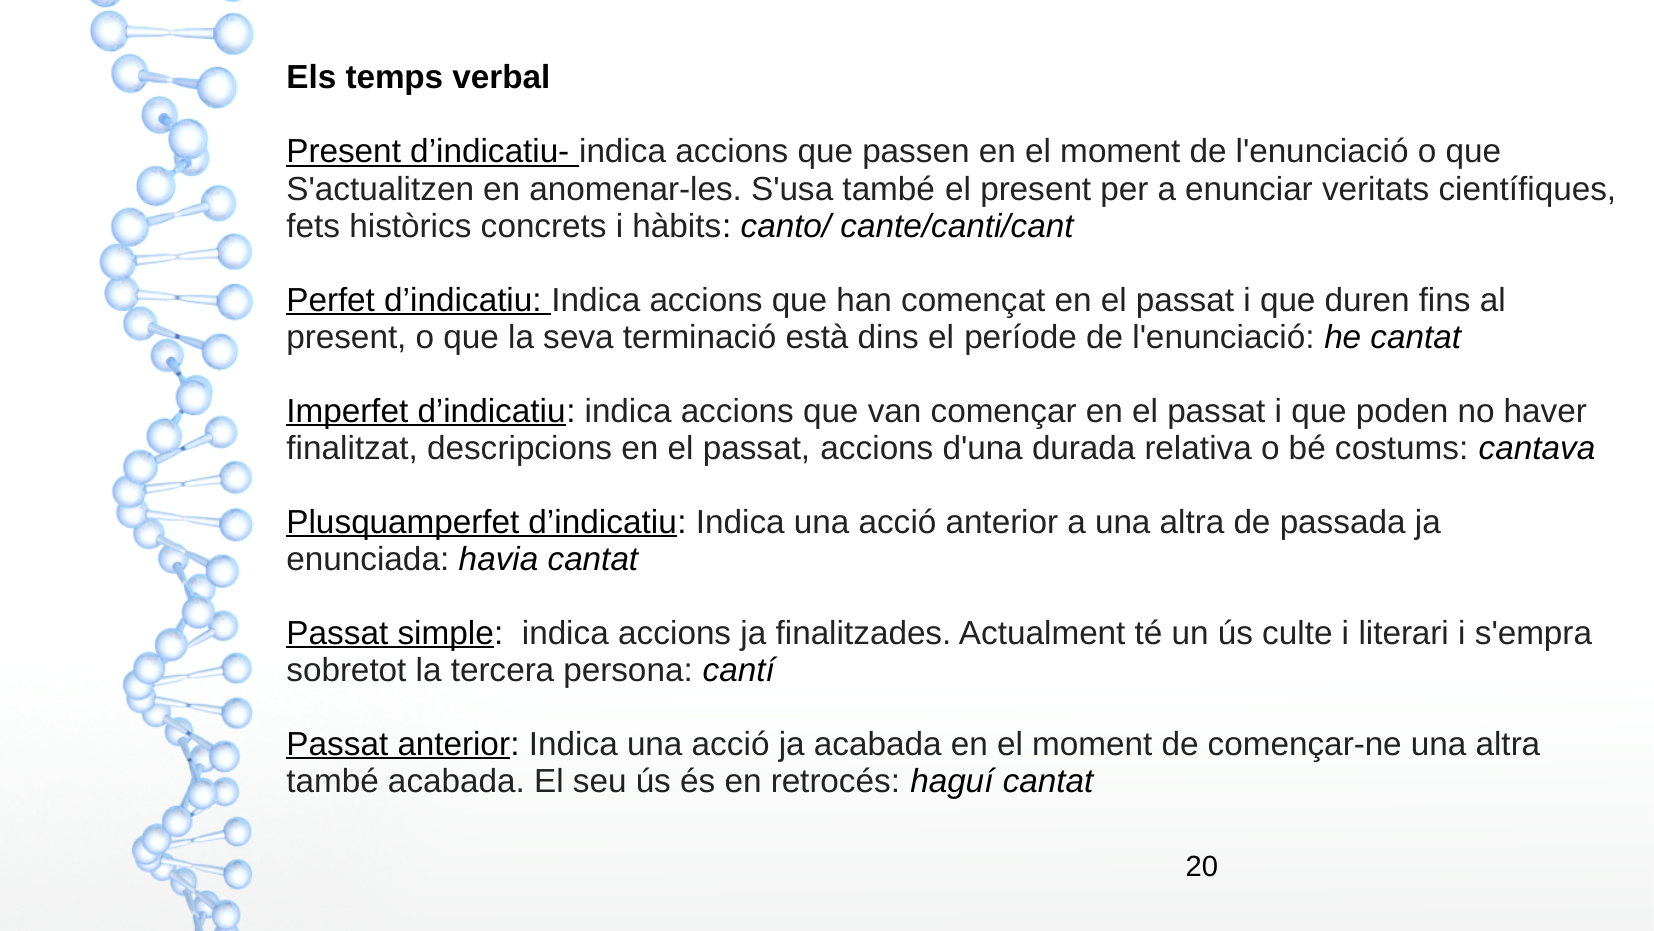

Els temps verbal
Present d’indicatiu- indica accions que passen en el moment de l'enunciació o que
S'actualitzen en anomenar-les. S'usa també el present per a enunciar veritats científiques,
fets històrics concrets i hàbits: canto/ cante/canti/cant
Perfet d’indicatiu: Indica accions que han començat en el passat i que duren fins al
present, o que la seva terminació està dins el període de l'enunciació: he cantat
Imperfet d’indicatiu: indica accions que van començar en el passat i que poden no haver
finalitzat, descripcions en el passat, accions d'una durada relativa o bé costums: cantava
Plusquamperfet d’indicatiu: Indica una acció anterior a una altra de passada ja
enunciada: havia cantat
Passat simple: indica accions ja finalitzades. Actualment té un ús culte i literari i s'empra
sobretot la tercera persona: cantí
Passat anterior: Indica una acció ja acabada en el moment de començar-ne una altra
també acabada. El seu ús és en retrocés: haguí cantat